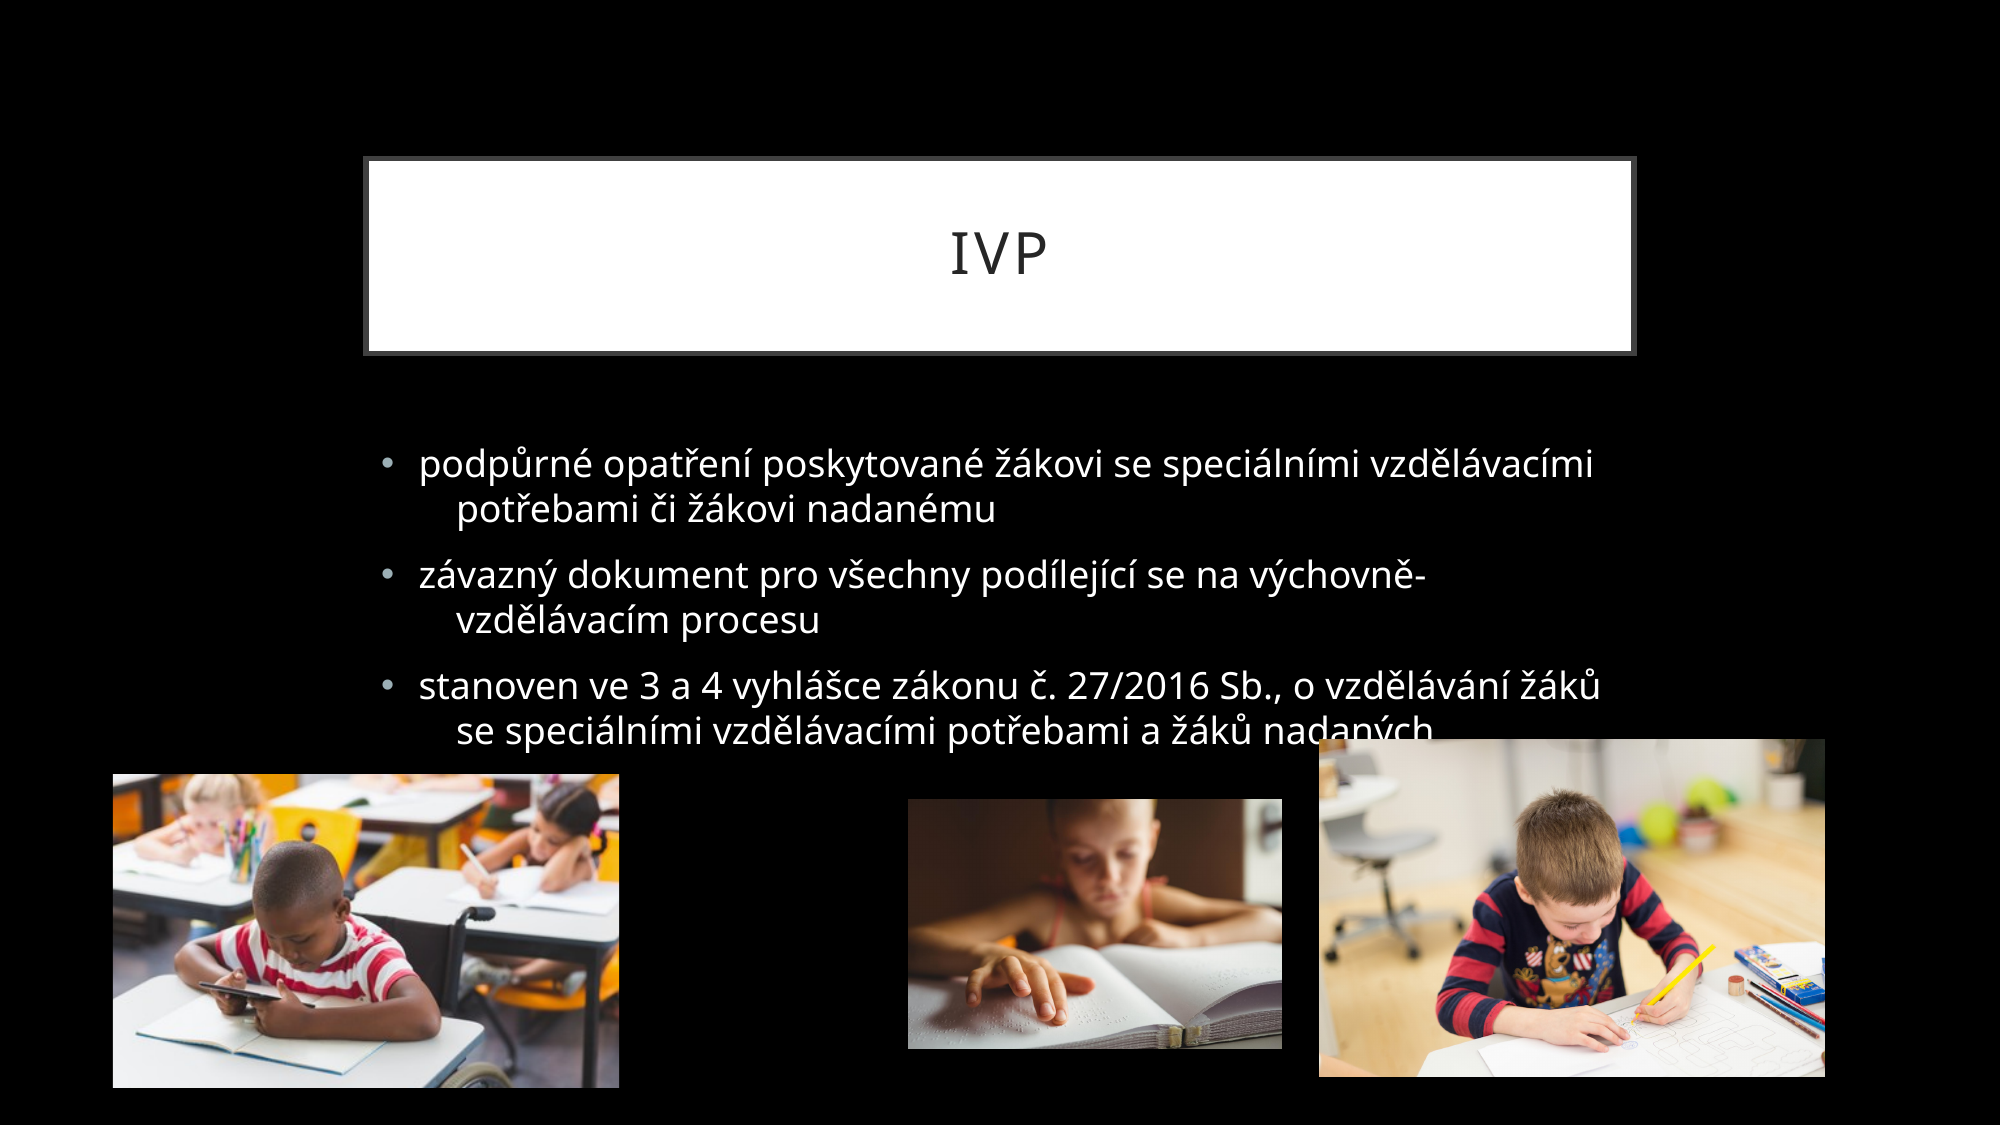

# ivp
podpůrné opatření poskytované žákovi se speciálními vzdělávacími potřebami či žákovi nadanému
závazný dokument pro všechny podílející se na výchovně-vzdělávacím procesu
stanoven ve 3 a 4 vyhlášce zákonu č. 27/2016 Sb., o vzdělávání žáků se speciálními vzdělávacími potřebami a žáků nadaných